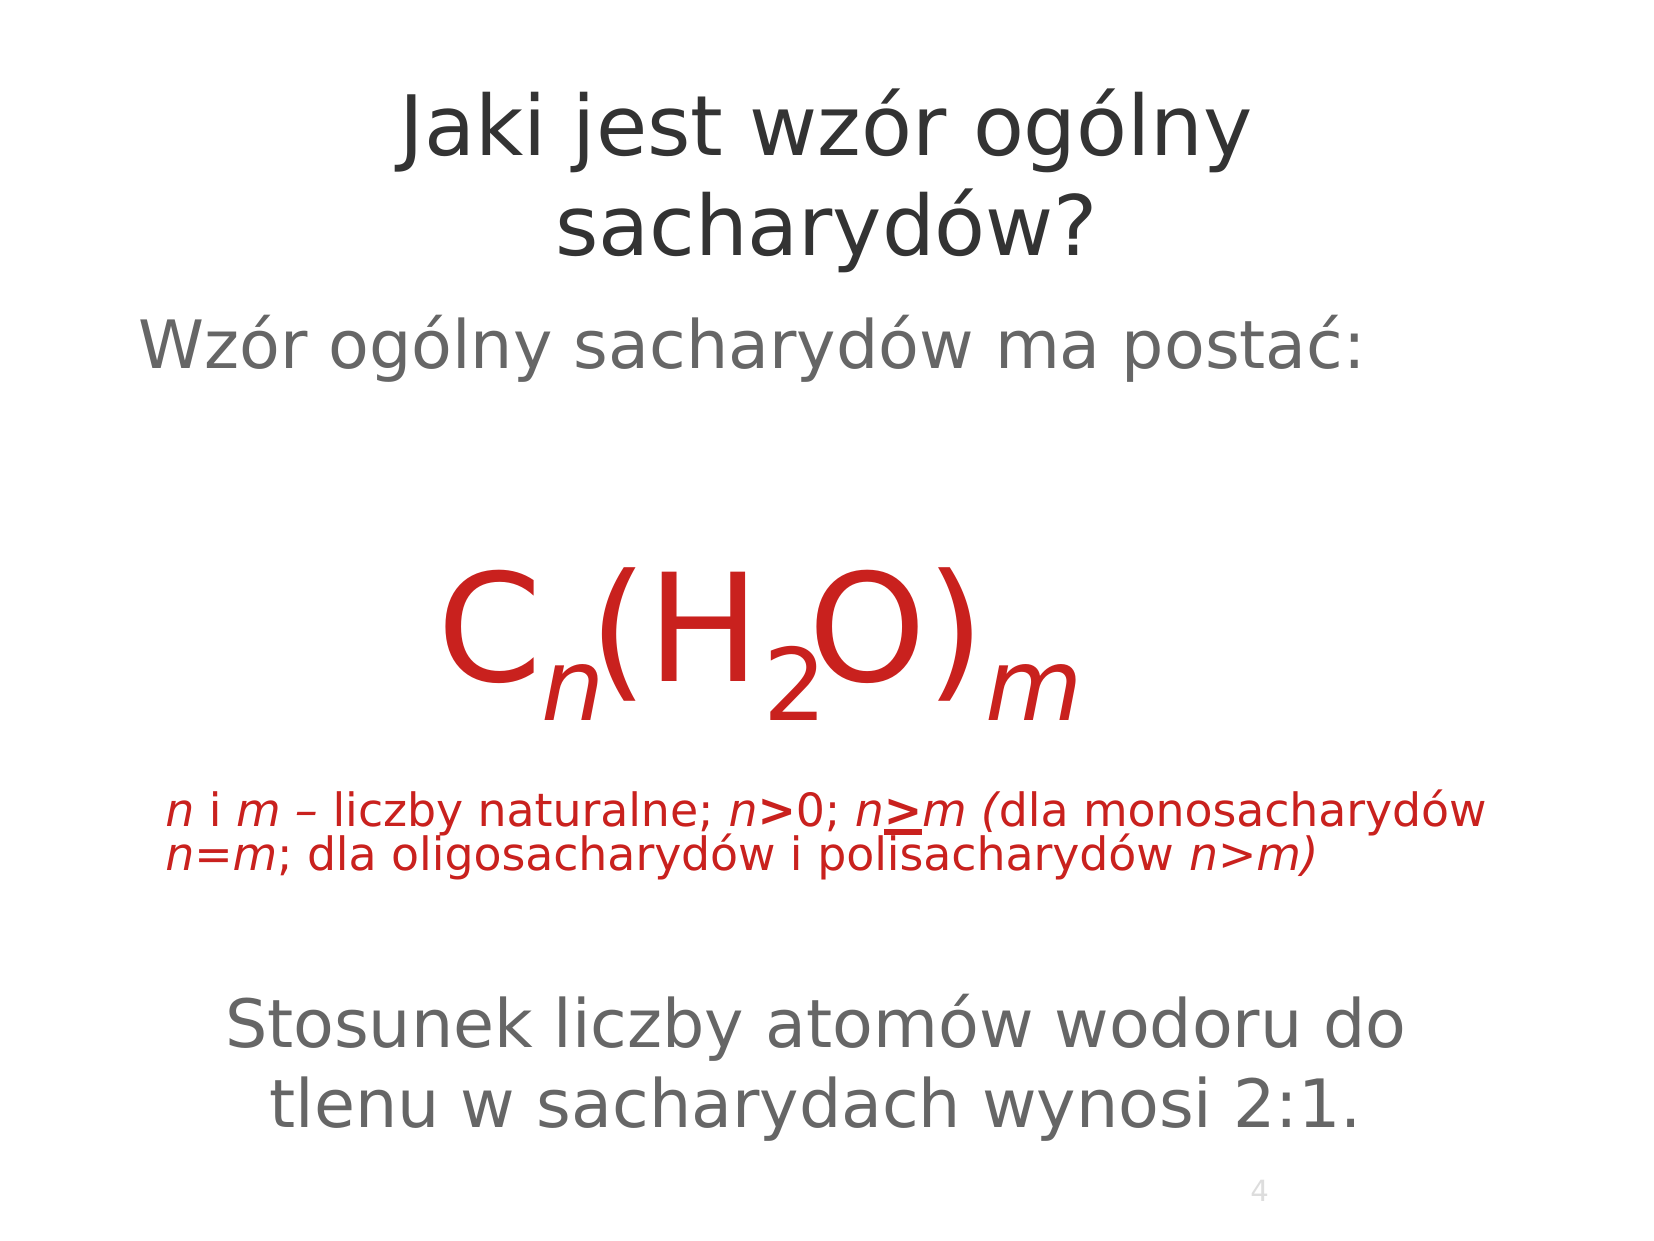

# Jaki jest wzór ogólny sacharydów?
Wzór ogólny sacharydów ma postać:
C (H O)
n 2 m
n i m – liczby naturalne; n>0; n>m (dla monosacharydów n=m; dla oligosacharydów i polisacharydów n>m)
Stosunek liczby atomów wodoru do tlenu w sacharydach wynosi 2:1.